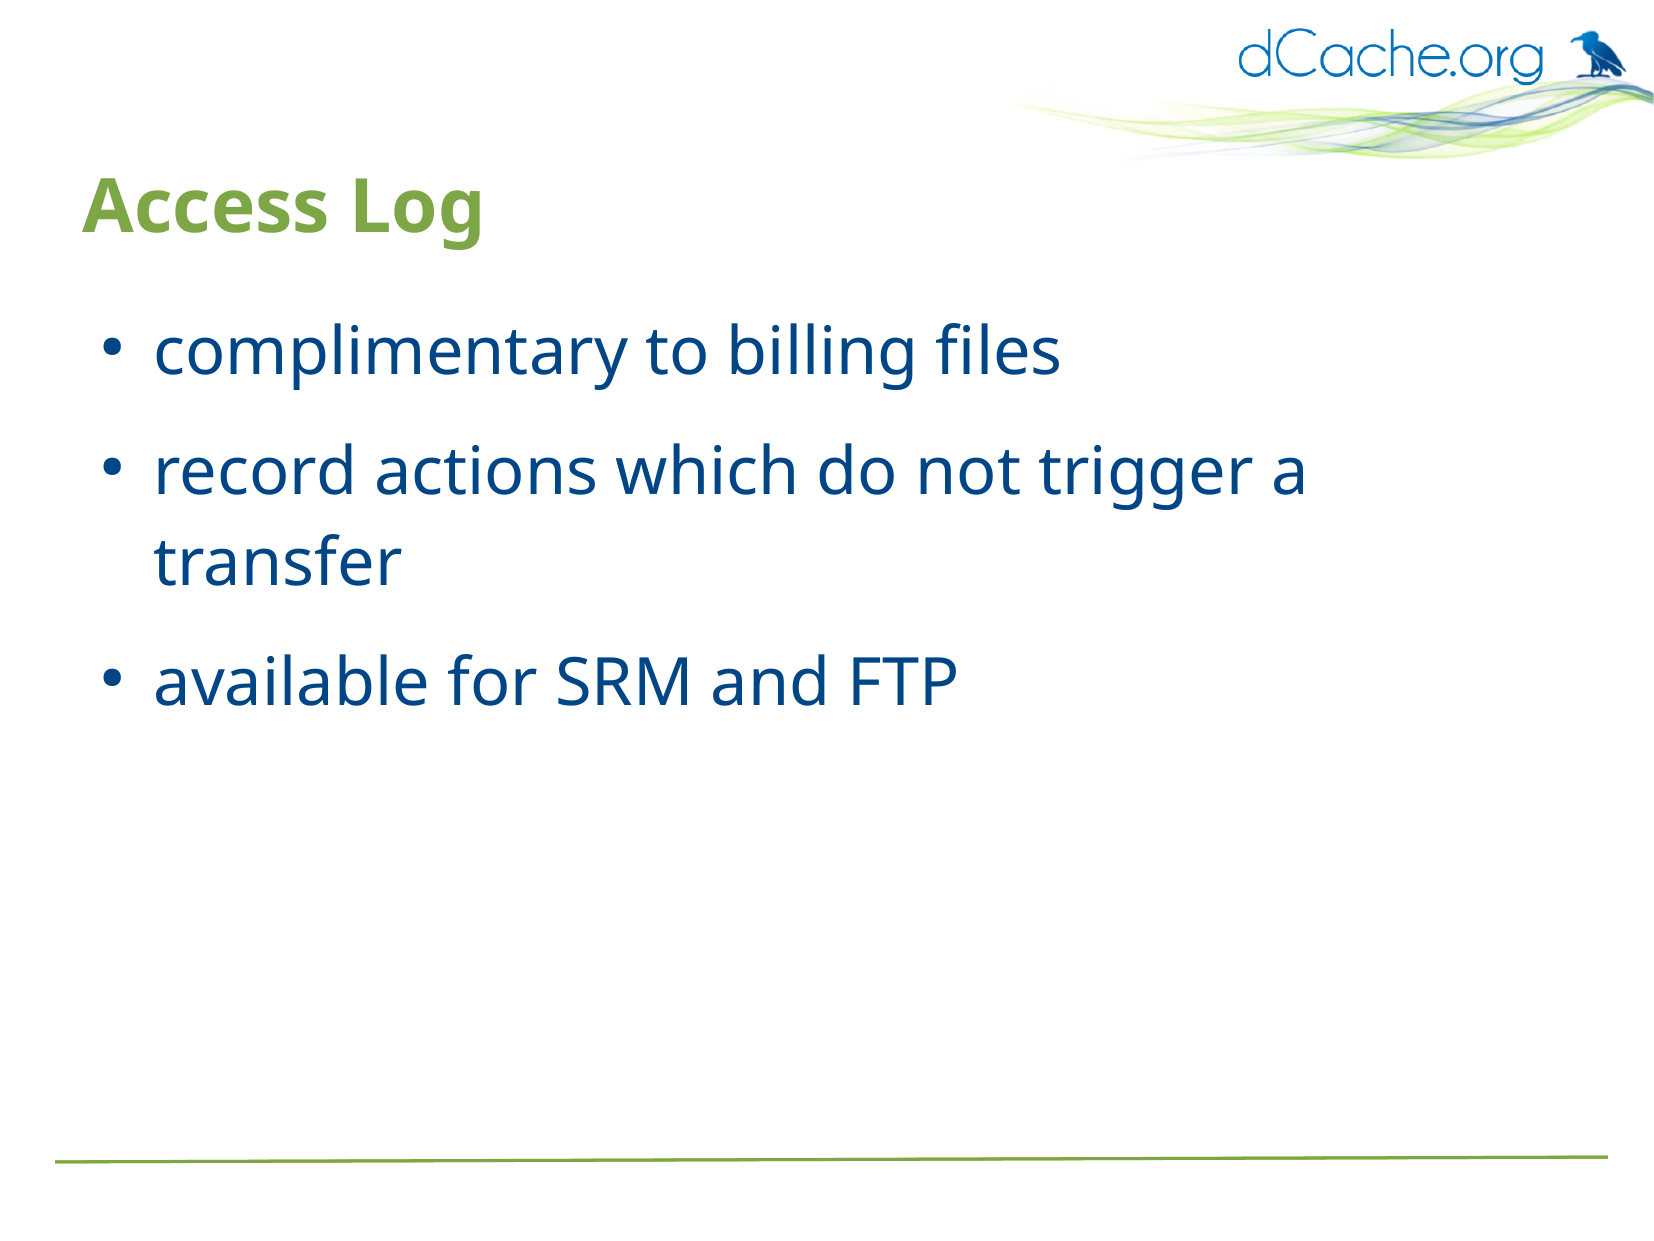

# Access Log
complimentary to billing files
record actions which do not trigger a transfer
available for SRM and FTP